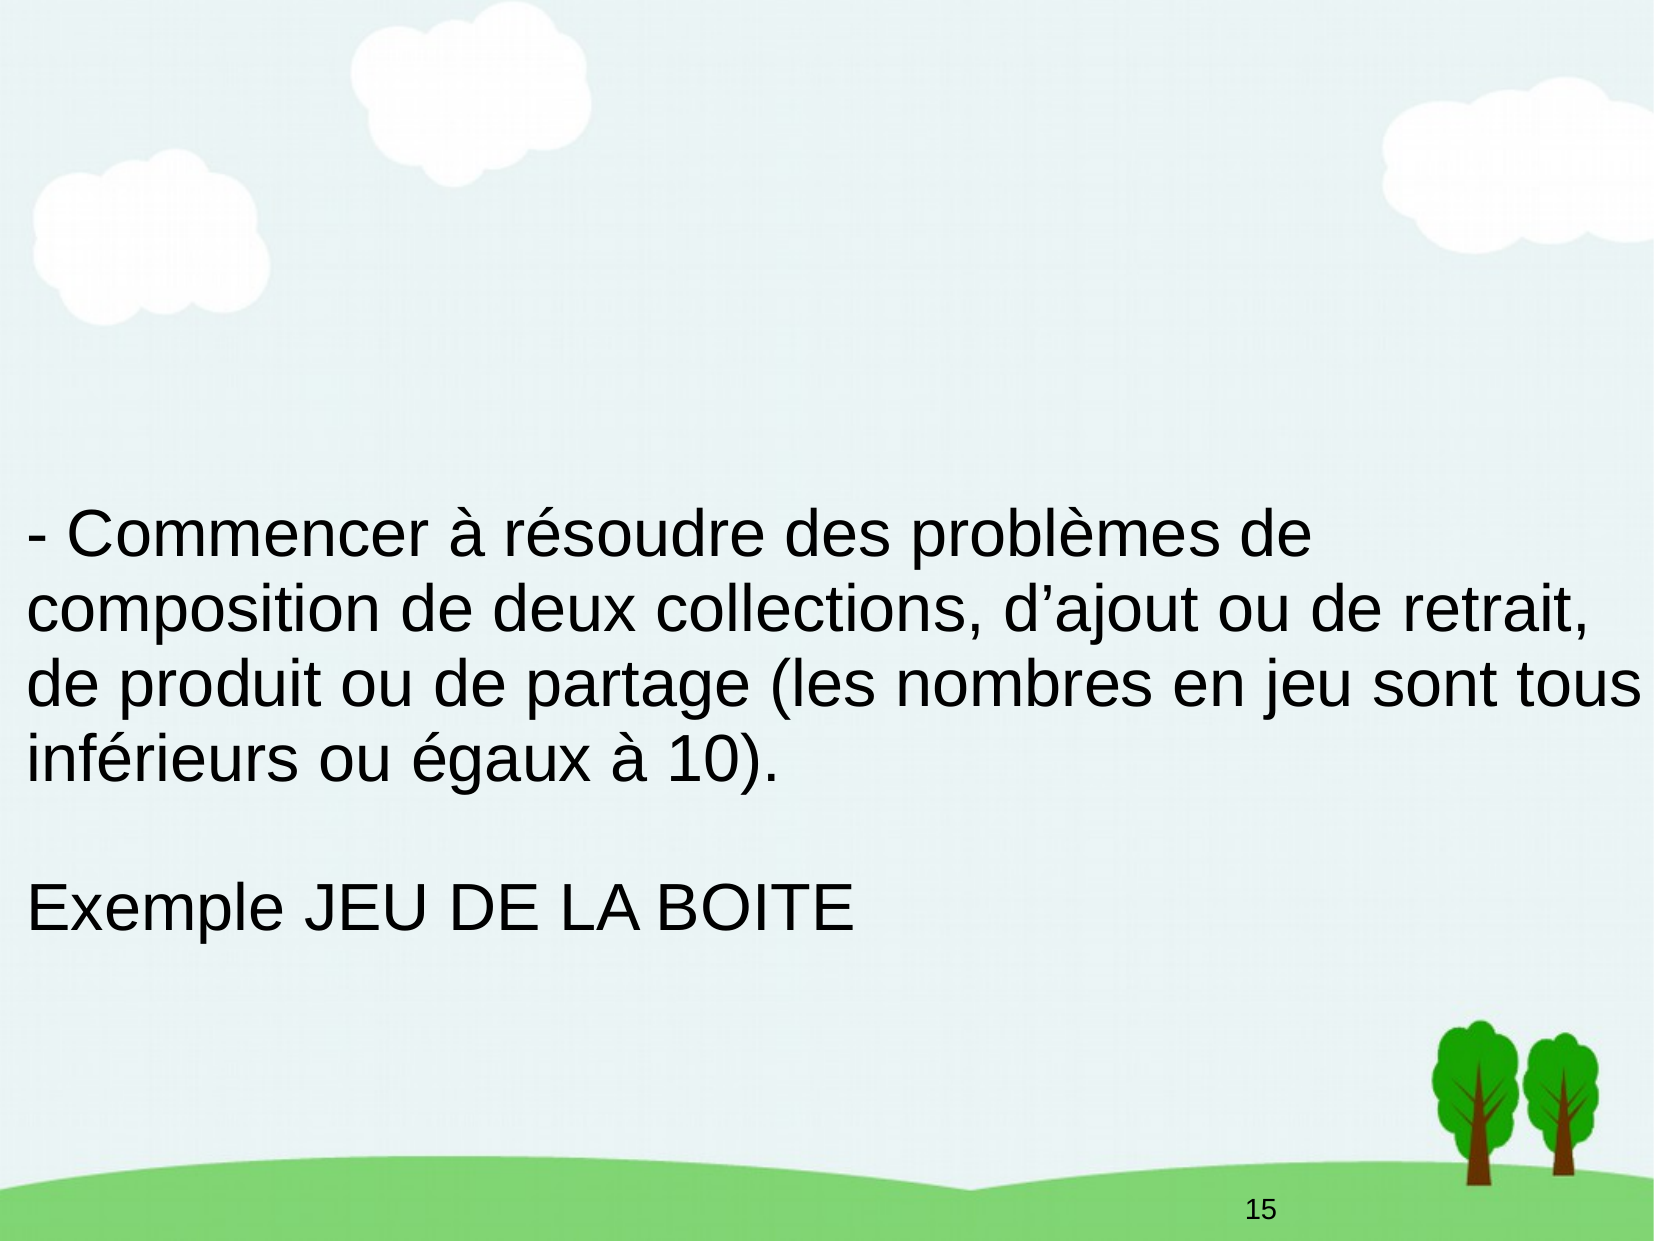

- Commencer à résoudre des problèmes de composition de deux collections, d’ajout ou de retrait, de produit ou de partage (les nombres en jeu sont tous inférieurs ou égaux à 10).
Exemple JEU DE LA BOITE